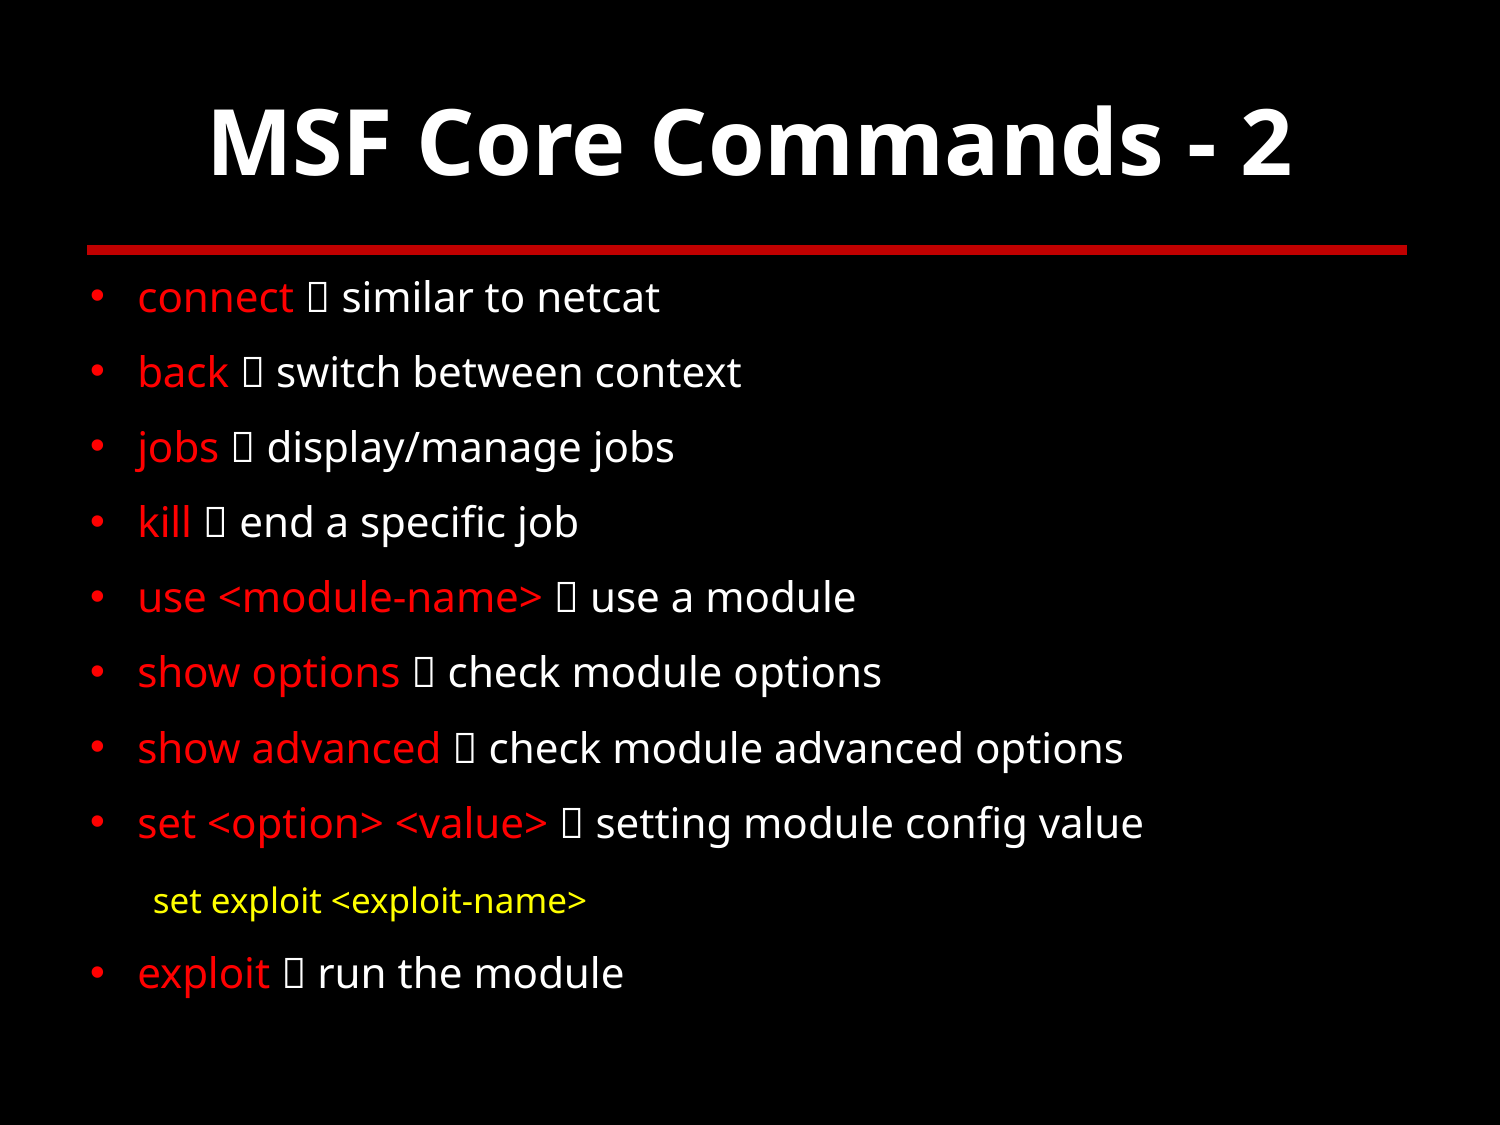

# MSF Core Commands - 2
connect  similar to netcat
back  switch between context
jobs  display/manage jobs
kill  end a specific job
use <module-name>  use a module
show options  check module options
show advanced  check module advanced options
set <option> <value>  setting module config value
	set exploit <exploit-name>
exploit  run the module